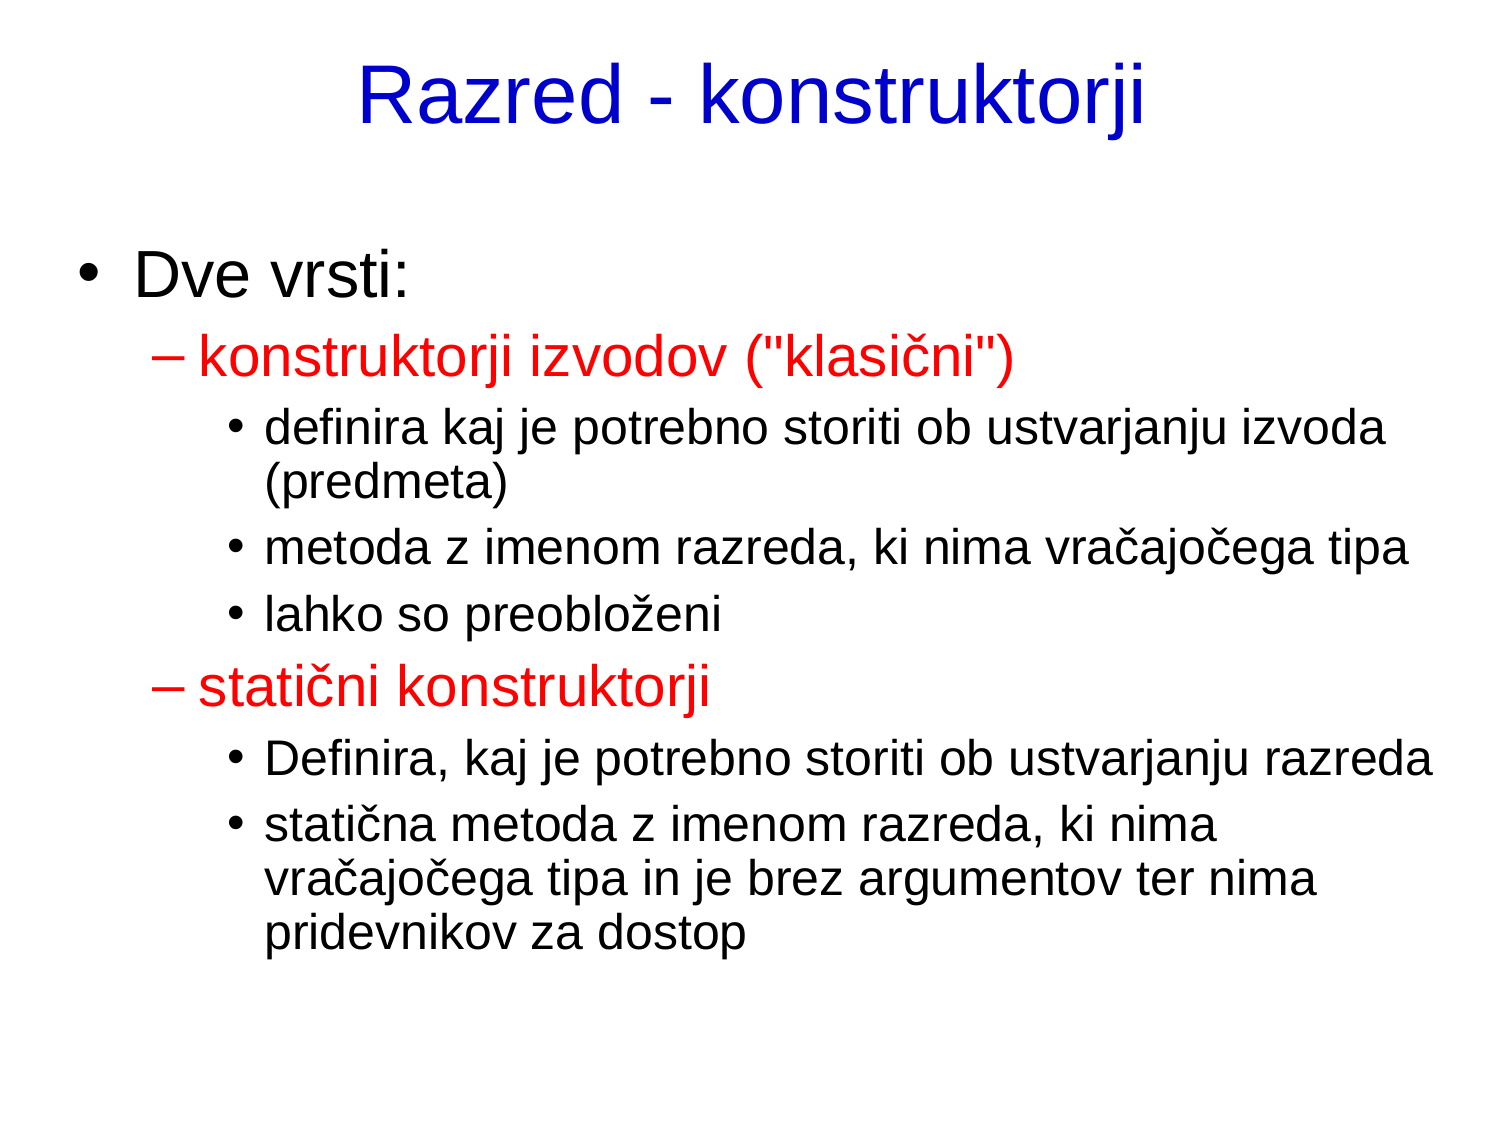

# Razred - konstruktorji
Dve vrsti:
konstruktorji izvodov ("klasični")
definira kaj je potrebno storiti ob ustvarjanju izvoda (predmeta)
metoda z imenom razreda, ki nima vračajočega tipa
lahko so preobloženi
statični konstruktorji
Definira, kaj je potrebno storiti ob ustvarjanju razreda
statična metoda z imenom razreda, ki nima vračajočega tipa in je brez argumentov ter nima pridevnikov za dostop